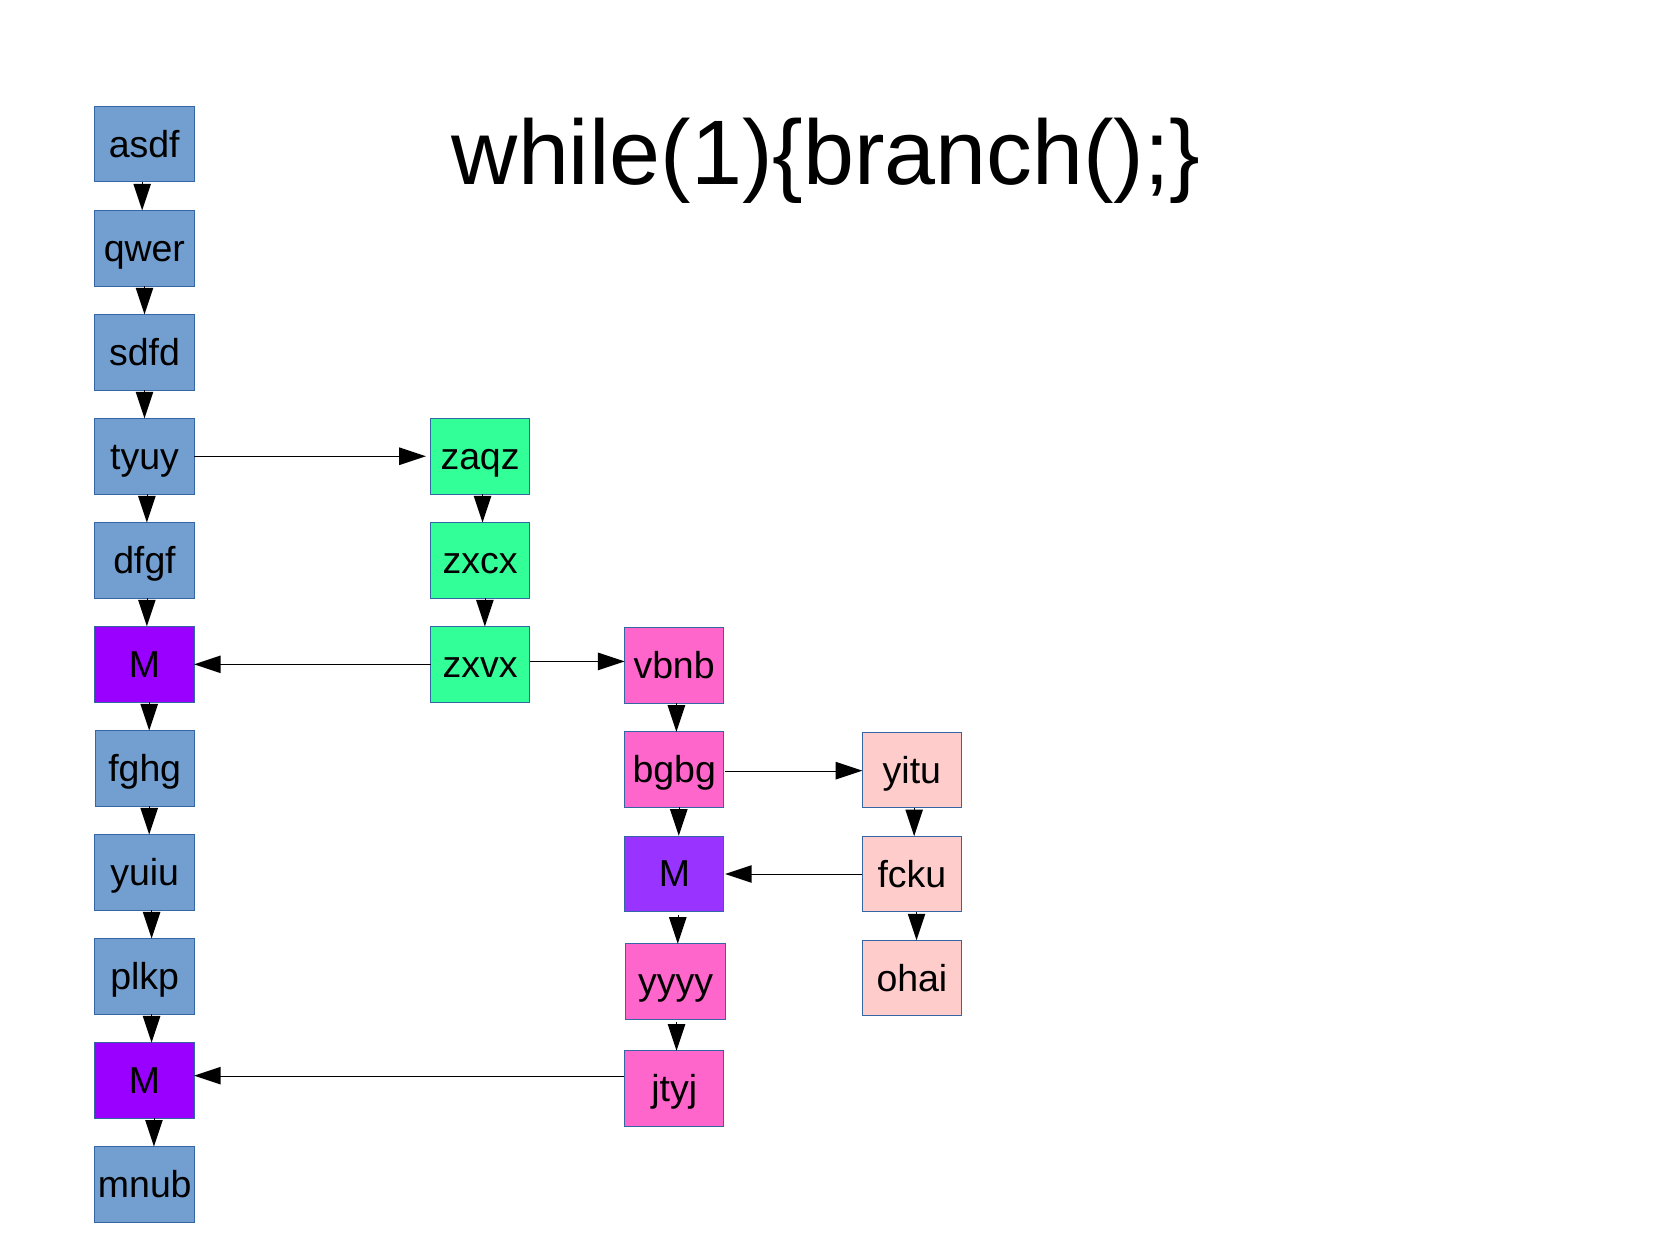

# while(1){branch();}
asdf
qwer
sdfd
tyuy
zaqz
dfgf
zxcx
zxvx
M
vbnb
fghg
bgbg
yitu
yuiu
M
fcku
plkp
ohai
yyyy
M
jtyj
mnub